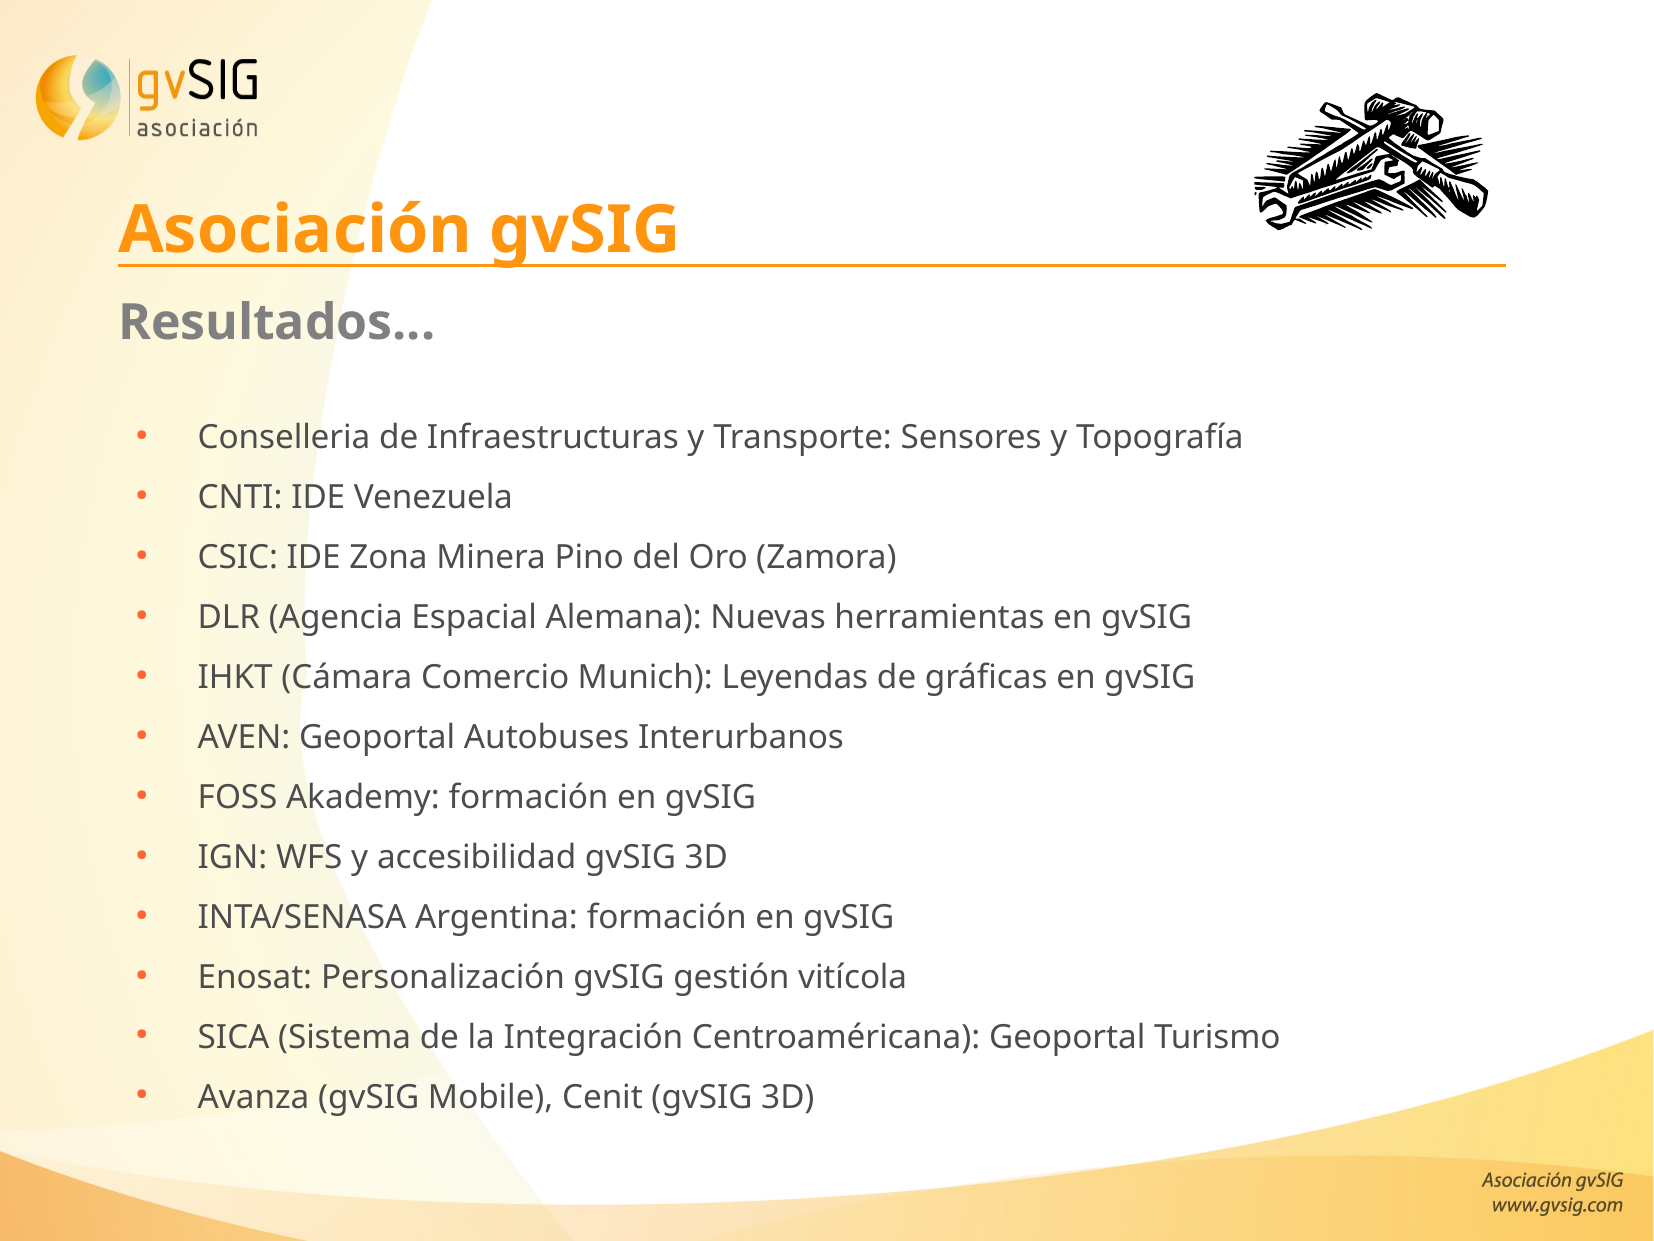

# Asociación gvSIG
Resultados...
 Conselleria de Infraestructuras y Transporte: Sensores y Topografía
 CNTI: IDE Venezuela
 CSIC: IDE Zona Minera Pino del Oro (Zamora)
 DLR (Agencia Espacial Alemana): Nuevas herramientas en gvSIG
 IHKT (Cámara Comercio Munich): Leyendas de gráficas en gvSIG
 AVEN: Geoportal Autobuses Interurbanos
 FOSS Akademy: formación en gvSIG
 IGN: WFS y accesibilidad gvSIG 3D
 INTA/SENASA Argentina: formación en gvSIG
 Enosat: Personalización gvSIG gestión vitícola
 SICA (Sistema de la Integración Centroaméricana): Geoportal Turismo
 Avanza (gvSIG Mobile), Cenit (gvSIG 3D)